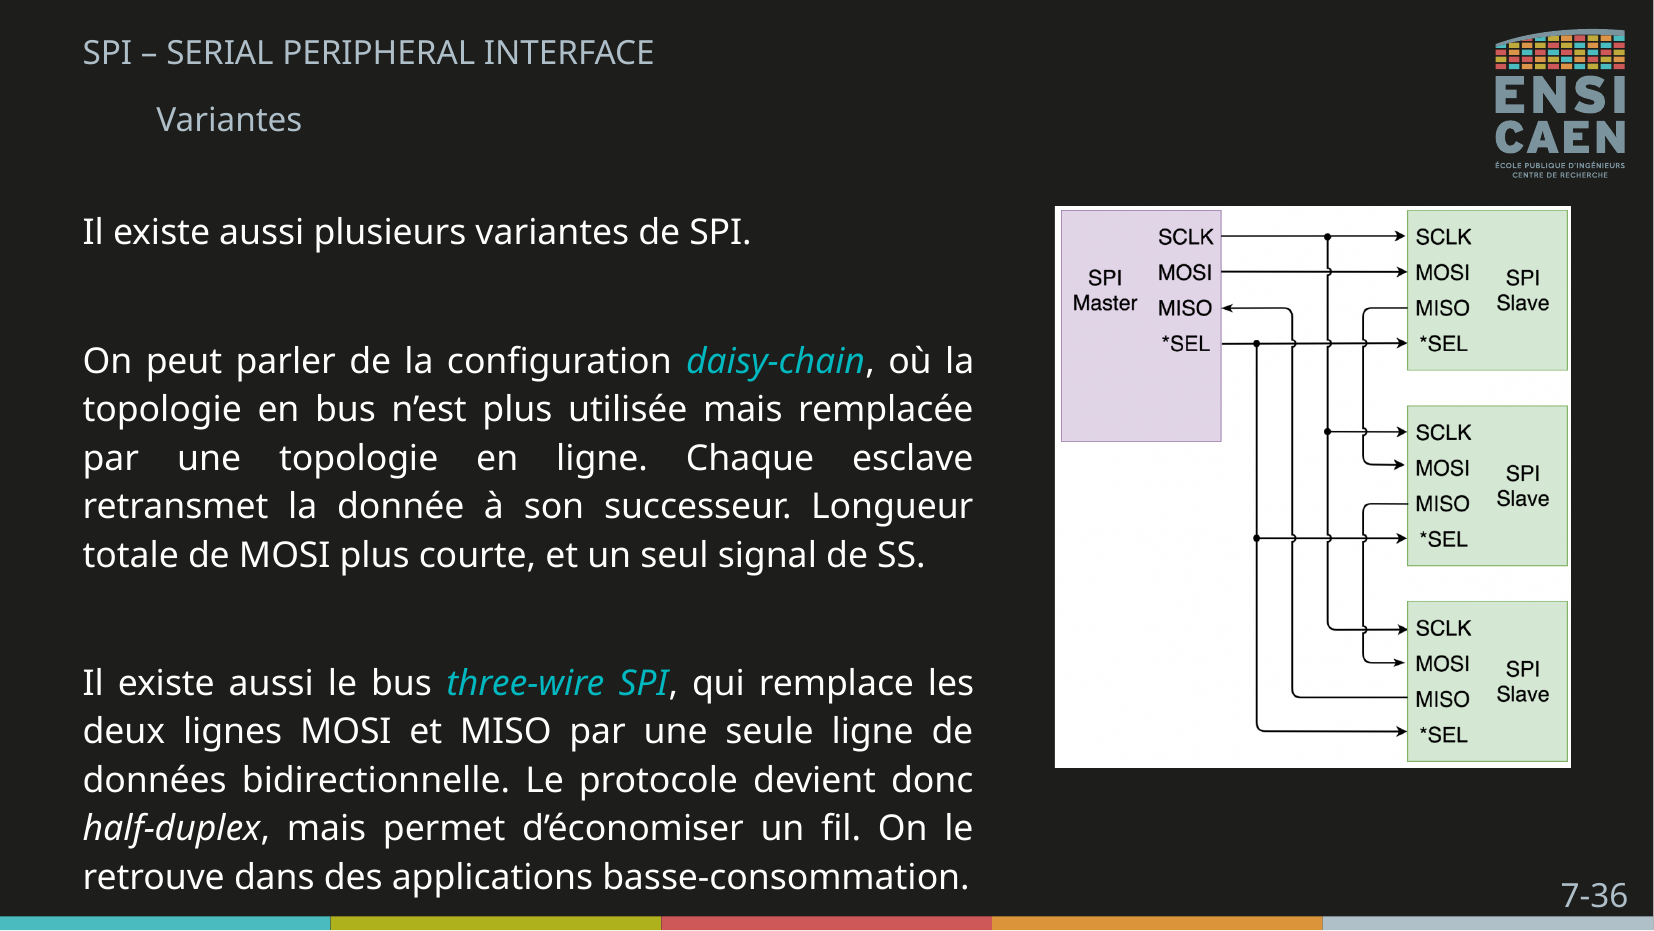

# SPI – SERIAL PERIPHERAL INTERFACE Variantes
Il existe aussi plusieurs variantes de SPI.
On peut parler de la configuration daisy-chain, où la topologie en bus n’est plus utilisée mais remplacée par une topologie en ligne. Chaque esclave retransmet la donnée à son successeur. Longueur totale de MOSI plus courte, et un seul signal de SS.
Il existe aussi le bus three-wire SPI, qui remplace les deux lignes MOSI et MISO par une seule ligne de données bidirectionnelle. Le protocole devient donc half-duplex, mais permet d’économiser un fil. On le retrouve dans des applications basse-consommation.